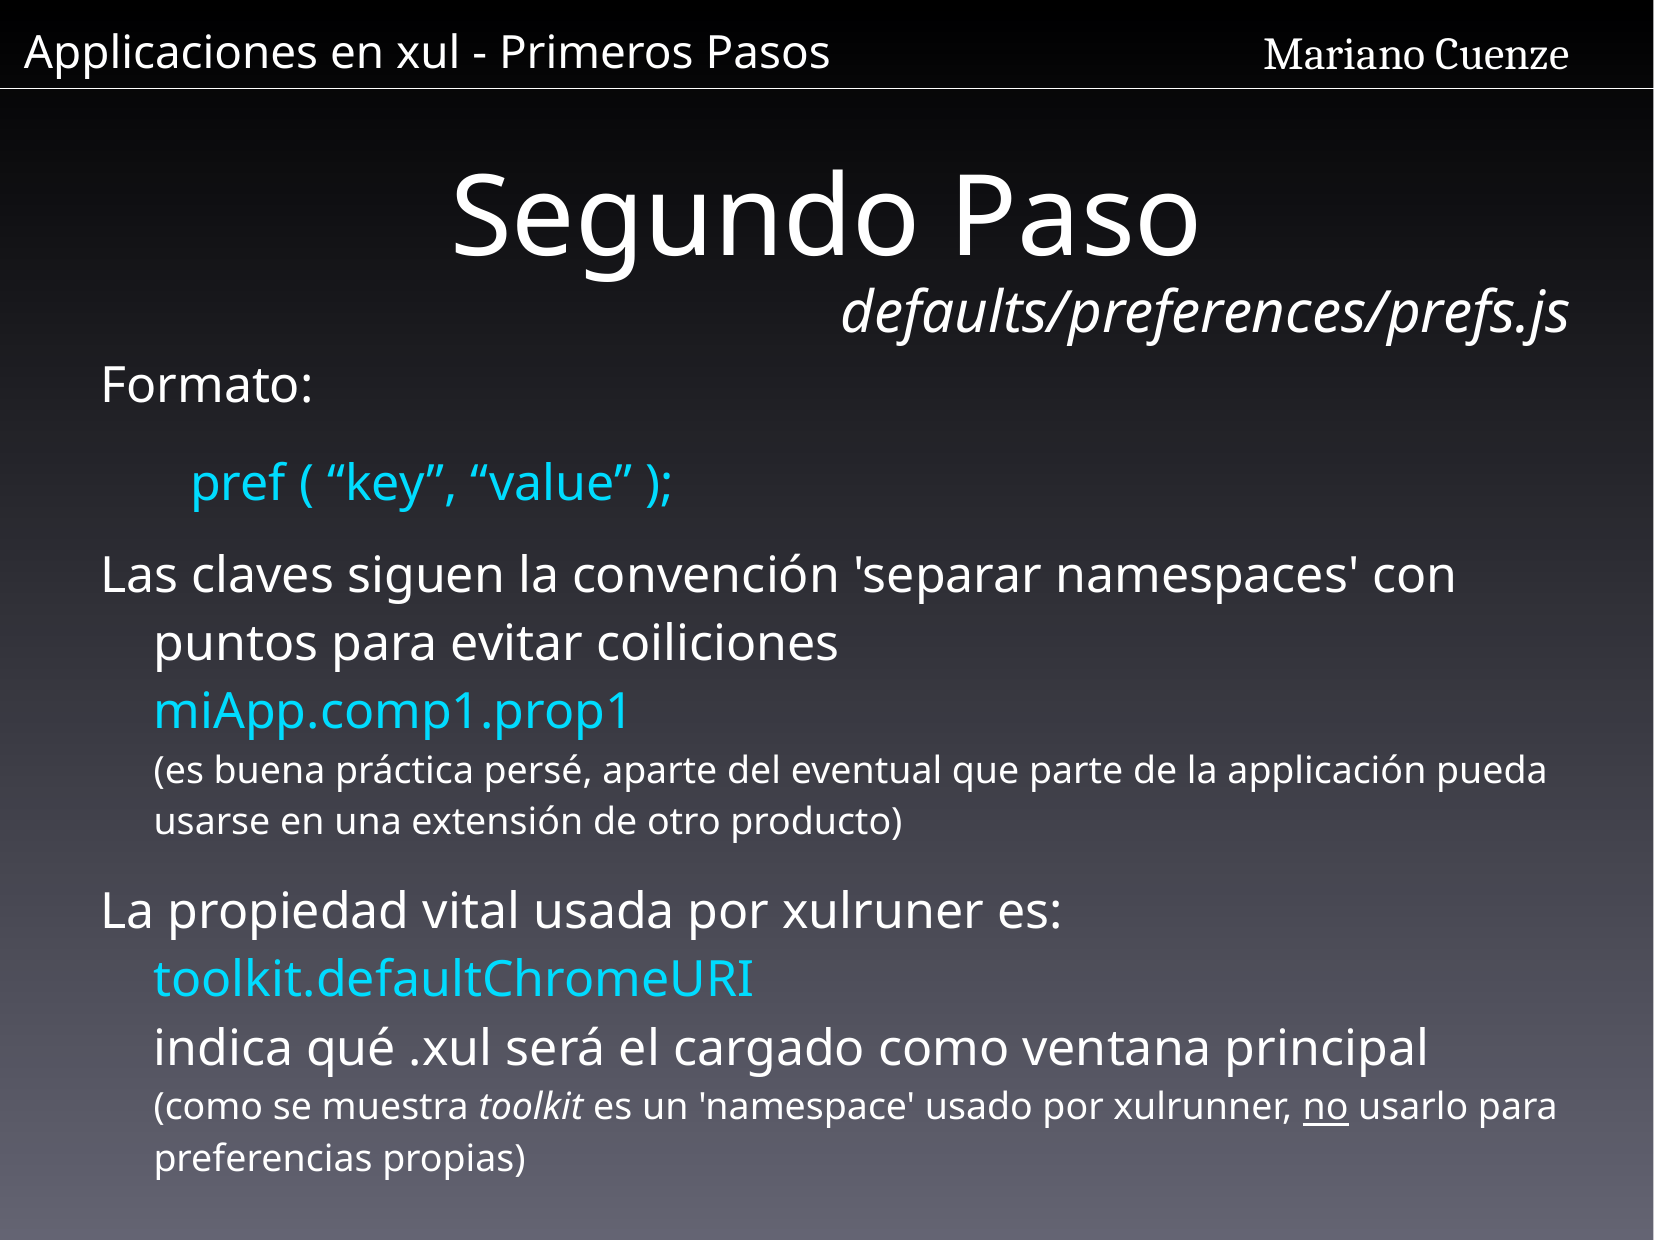

Applicaciones en xul - Primeros Pasos
Mariano Cuenze
# Segundo Paso
defaults/preferences/prefs.js
Formato:
 pref ( “key”, “value” );
Las claves siguen la convención 'separar namespaces' con puntos para evitar coiliciones
miApp.comp1.prop1
(es buena práctica persé, aparte del eventual que parte de la applicación pueda usarse en una extensión de otro producto)
La propiedad vital usada por xulruner es:
toolkit.defaultChromeURI
indica qué .xul será el cargado como ventana principal
(como se muestra toolkit es un 'namespace' usado por xulrunner, no usarlo para preferencias propias)